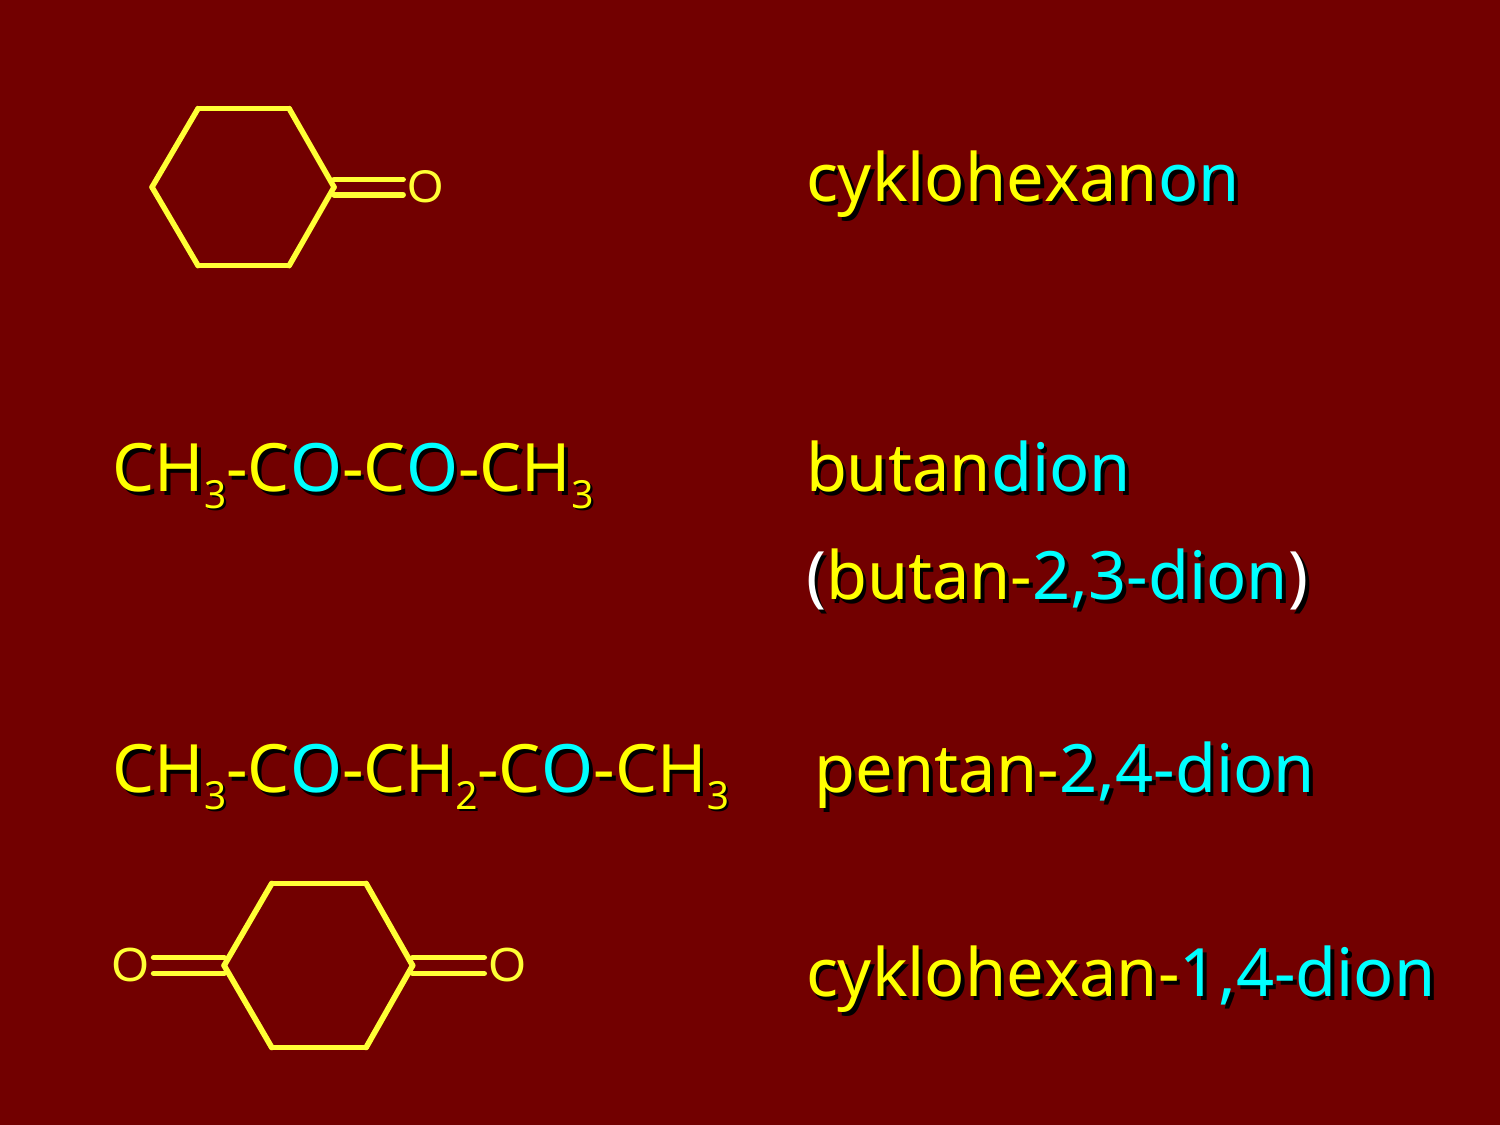

# cyklohexanon
	CH3-CO-CO-CH3		butandion
 		(butan-2,3-dion)
	CH3-CO-CH2-CO-CH3 pentan-2,4-dion
 	 	cyklohexan-1,4-dion